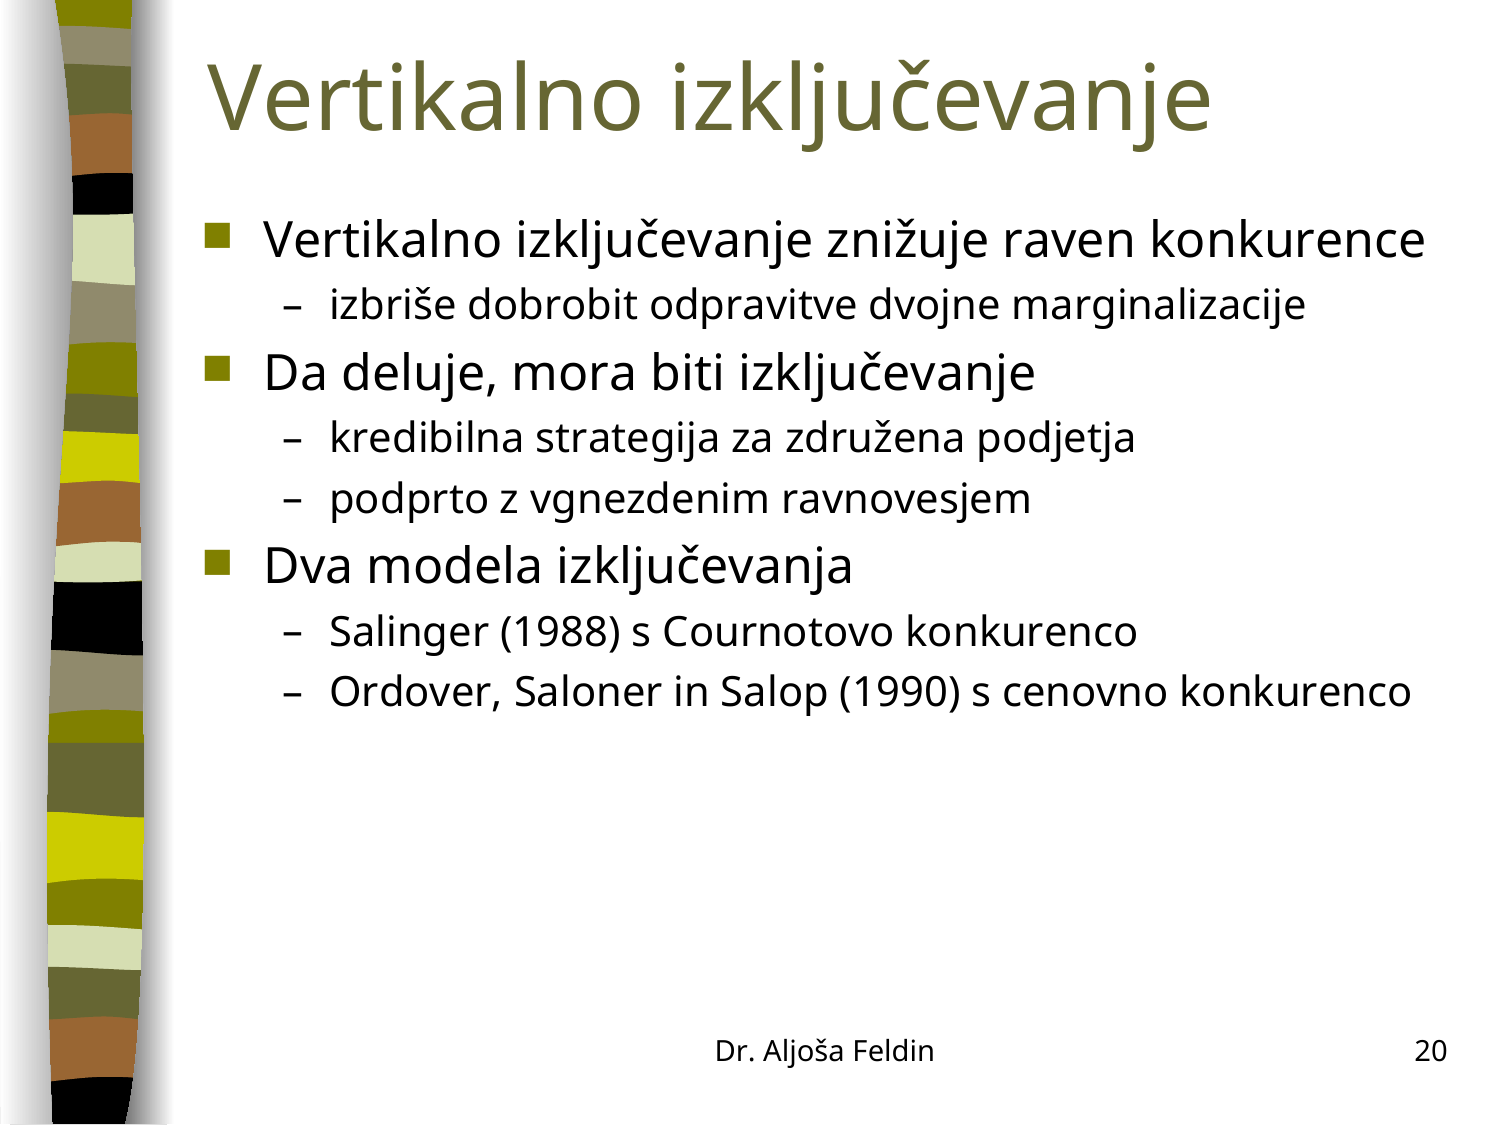

Vertikalno izključevanje
# Vertikalno izključevanje znižuje raven konkurence
izbriše dobrobit odpravitve dvojne marginalizacije
Da deluje, mora biti izključevanje
kredibilna strategija za združena podjetja
podprto z vgnezdenim ravnovesjem
Dva modela izključevanja
Salinger (1988) s Cournotovo konkurenco
Ordover, Saloner in Salop (1990) s cenovno konkurenco
Dr. Aljoša Feldin